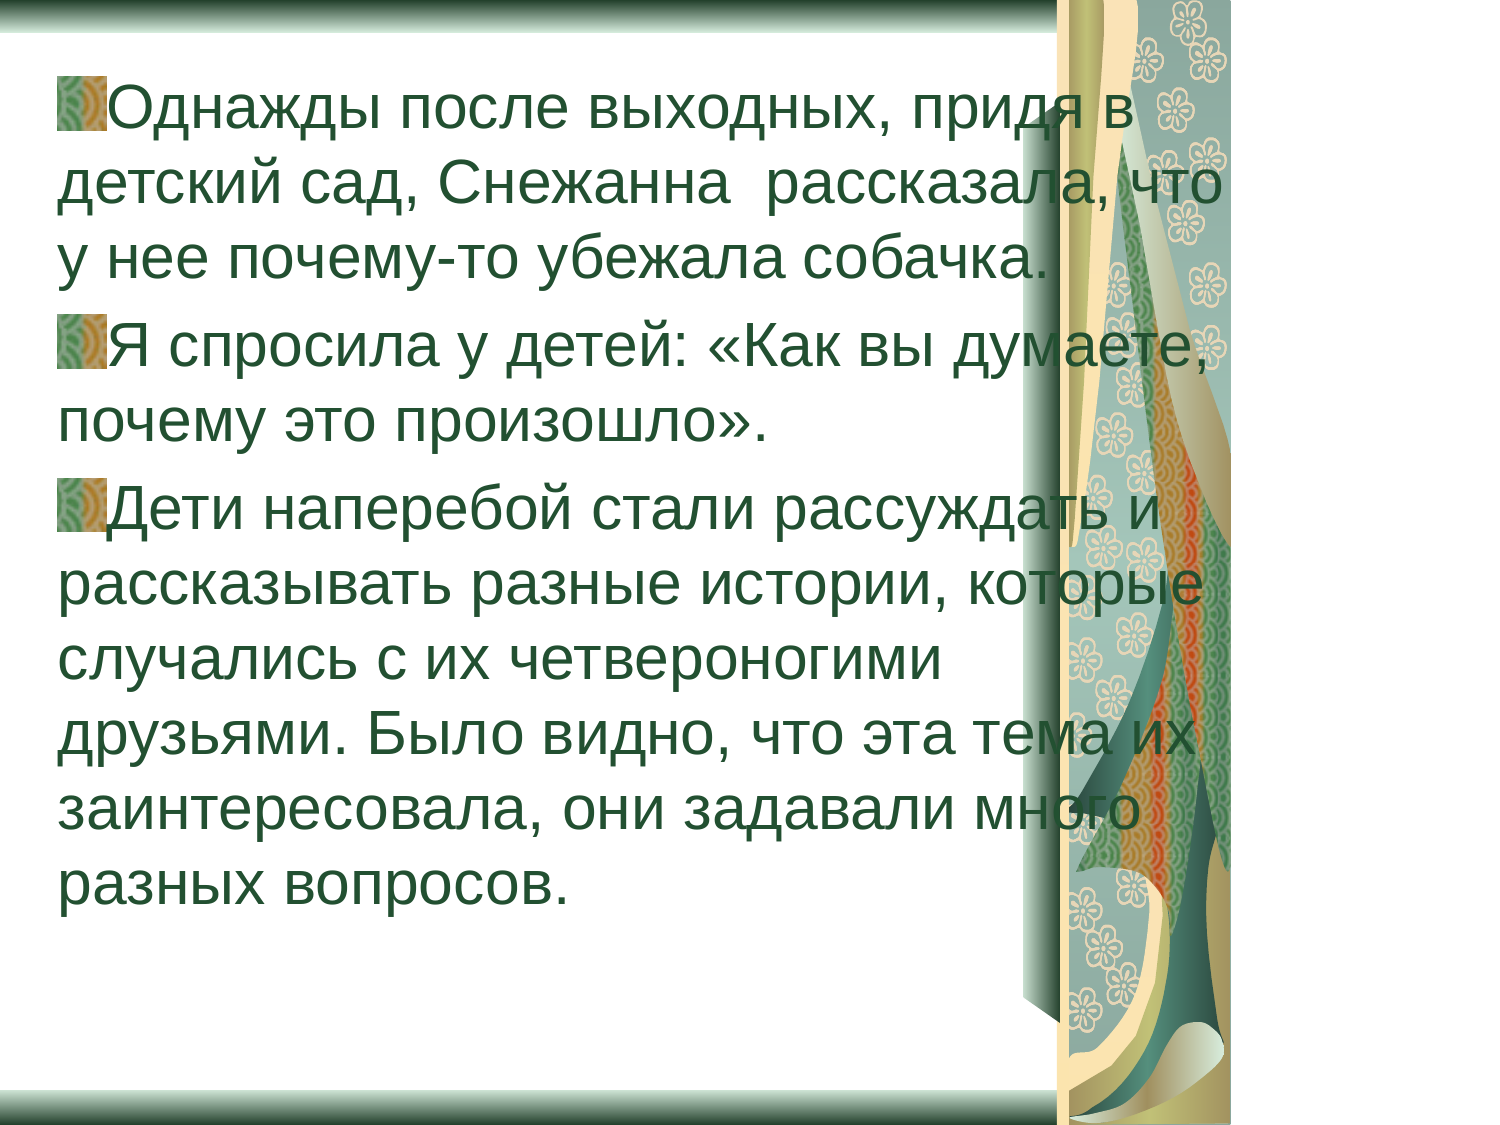

# Однажды после выходных, придя в детский сад, Снежанна рассказала, что у нее почему-то убежала собачка.
Я спросила у детей: «Как вы думаете, почему это произошло».
Дети наперебой стали рассуждать и рассказывать разные истории, которые случались с их четвероногими друзьями. Было видно, что эта тема их заинтересовала, они задавали много разных вопросов.